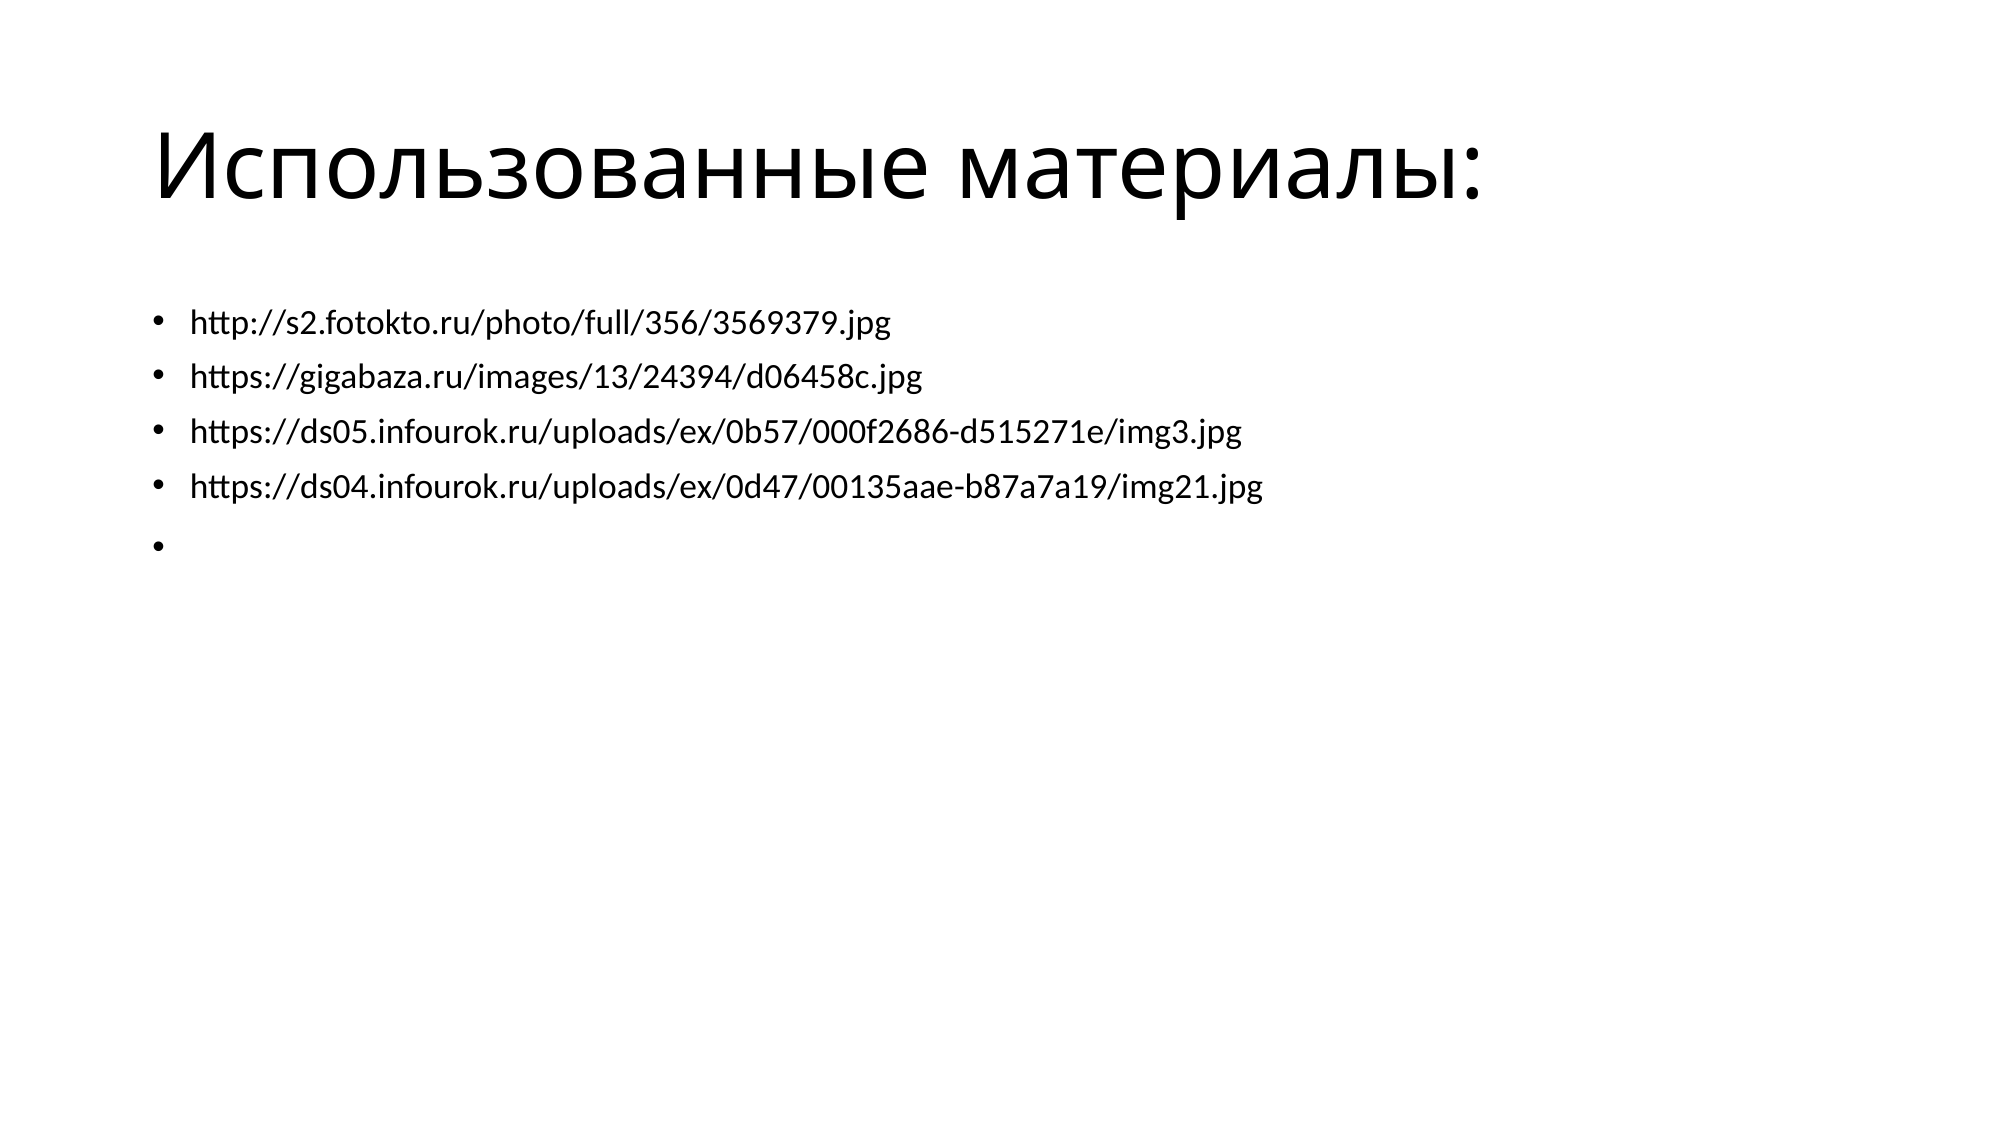

# Использованные материалы:
http://s2.fotokto.ru/photo/full/356/3569379.jpg
https://gigabaza.ru/images/13/24394/d06458c.jpg
https://ds05.infourok.ru/uploads/ex/0b57/000f2686-d515271e/img3.jpg
https://ds04.infourok.ru/uploads/ex/0d47/00135aae-b87a7a19/img21.jpg